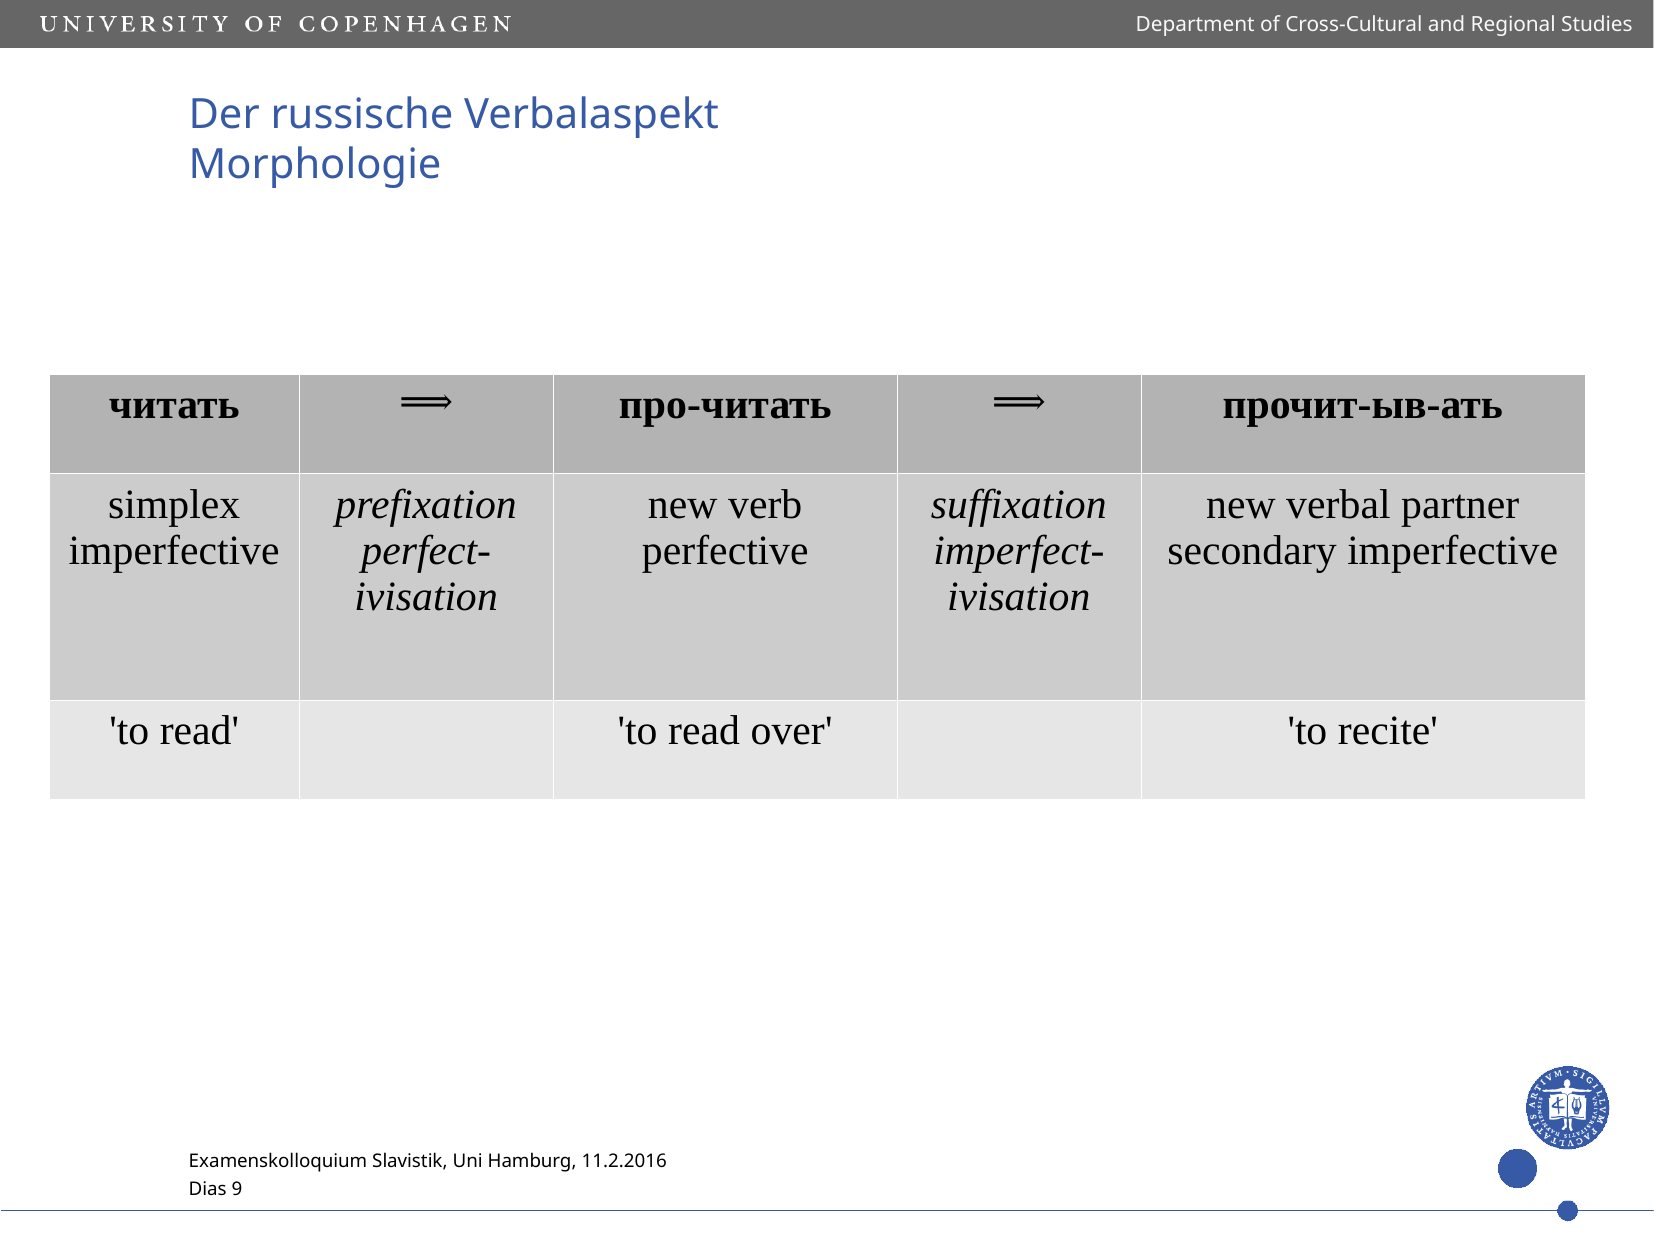

Department of Cross-Cultural and Regional Studies
# Der russische Verbalaspekt Morphologie
| читать | ⟹ | про-читать | ⟹ | прочит-ыв-ать |
| --- | --- | --- | --- | --- |
| simplex imperfective | prefixation perfect-ivisation | new verb perfective | suffixation imperfect-ivisation | new verbal partner secondary imperfective |
| 'to read' | | 'to read over' | | 'to recite' |
Examenskolloquium Slavistik, Uni Hamburg, 11.2.2016
Dias